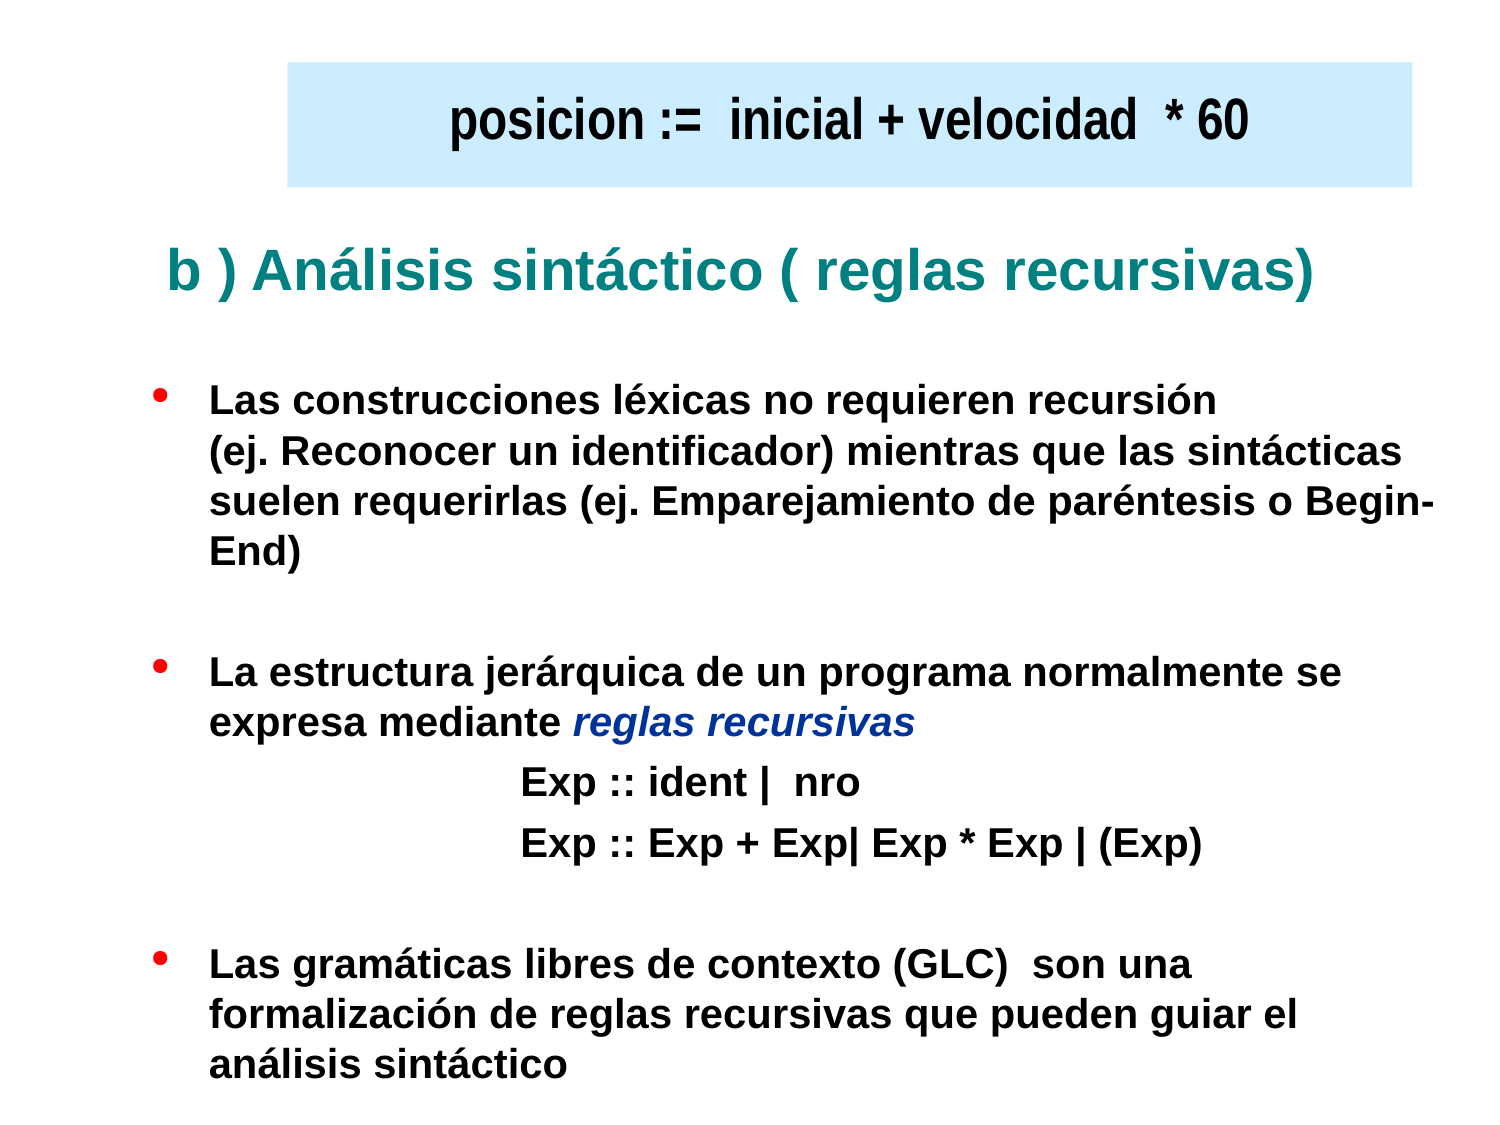

# posicion := inicial + velocidad * 60
 b ) Análisis sintáctico ( reglas recursivas)
Las construcciones léxicas no requieren recursión (ej. Reconocer un identificador) mientras que las sintácticas suelen requerirlas (ej. Emparejamiento de paréntesis o Begin-End)
La estructura jerárquica de un programa normalmente se expresa mediante reglas recursivas
 Exp :: ident | nro
 Exp :: Exp + Exp| Exp * Exp | (Exp)
Las gramáticas libres de contexto (GLC) son una formalización de reglas recursivas que pueden guiar el análisis sintáctico
Año 2004
19